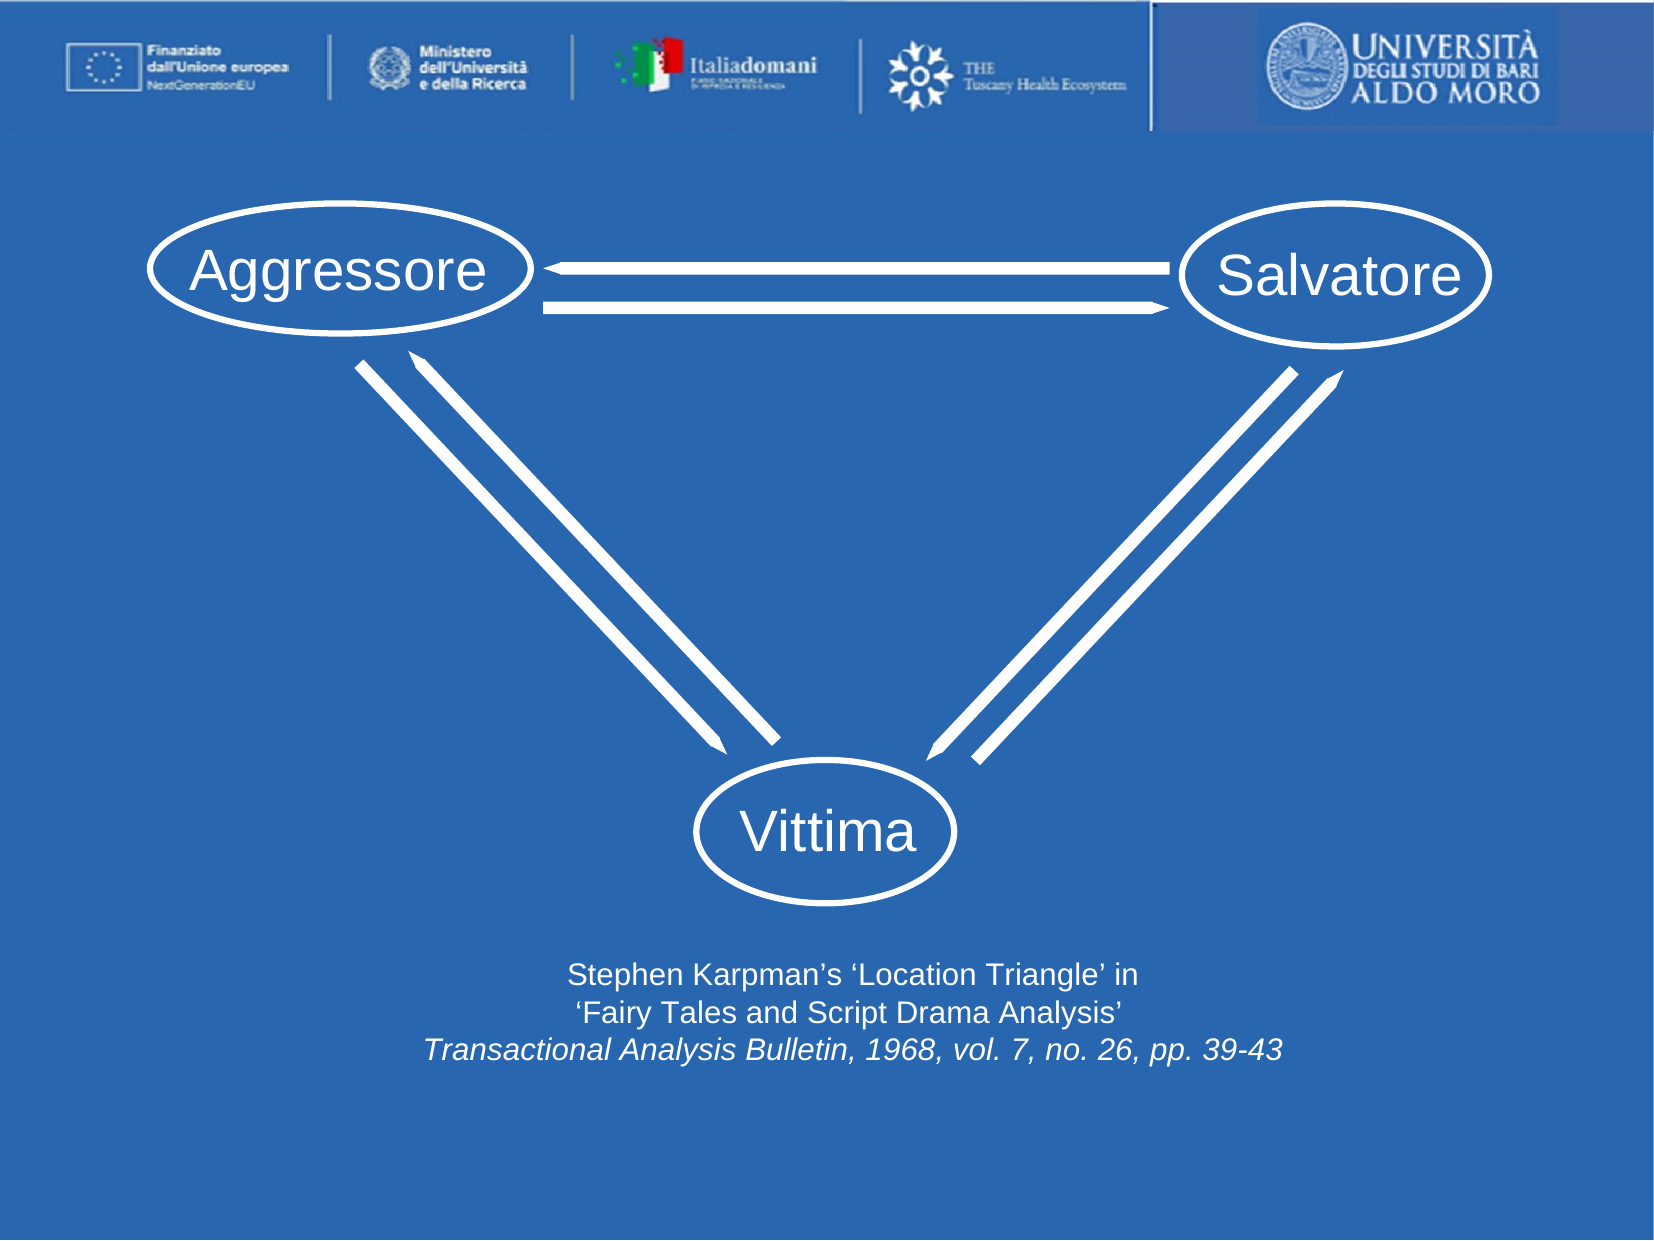

Aggressore
Salvatore
Vittima
Stephen Karpman’s ‘Location Triangle’ in
‘Fairy Tales and Script Drama Analysis’
Transactional Analysis Bulletin, 1968, vol. 7, no. 26, pp. 39-43